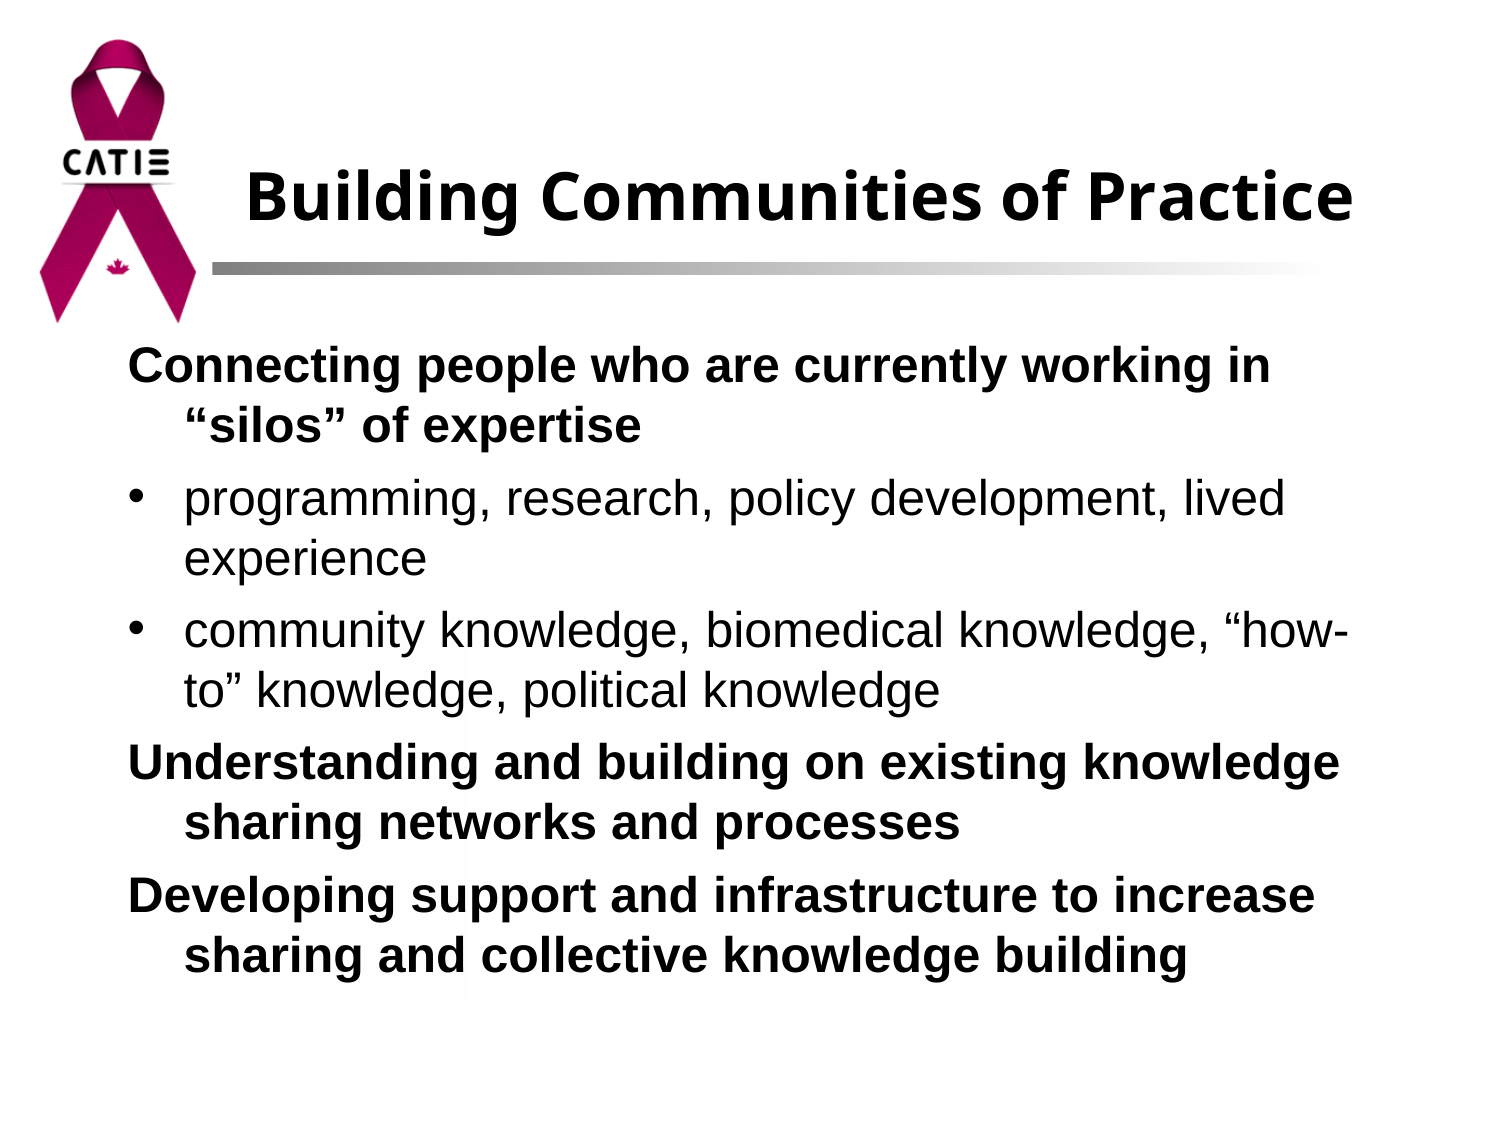

# Building Communities of Practice
Connecting people who are currently working in “silos” of expertise
programming, research, policy development, lived experience
community knowledge, biomedical knowledge, “how-to” knowledge, political knowledge
Understanding and building on existing knowledge sharing networks and processes
Developing support and infrastructure to increase sharing and collective knowledge building